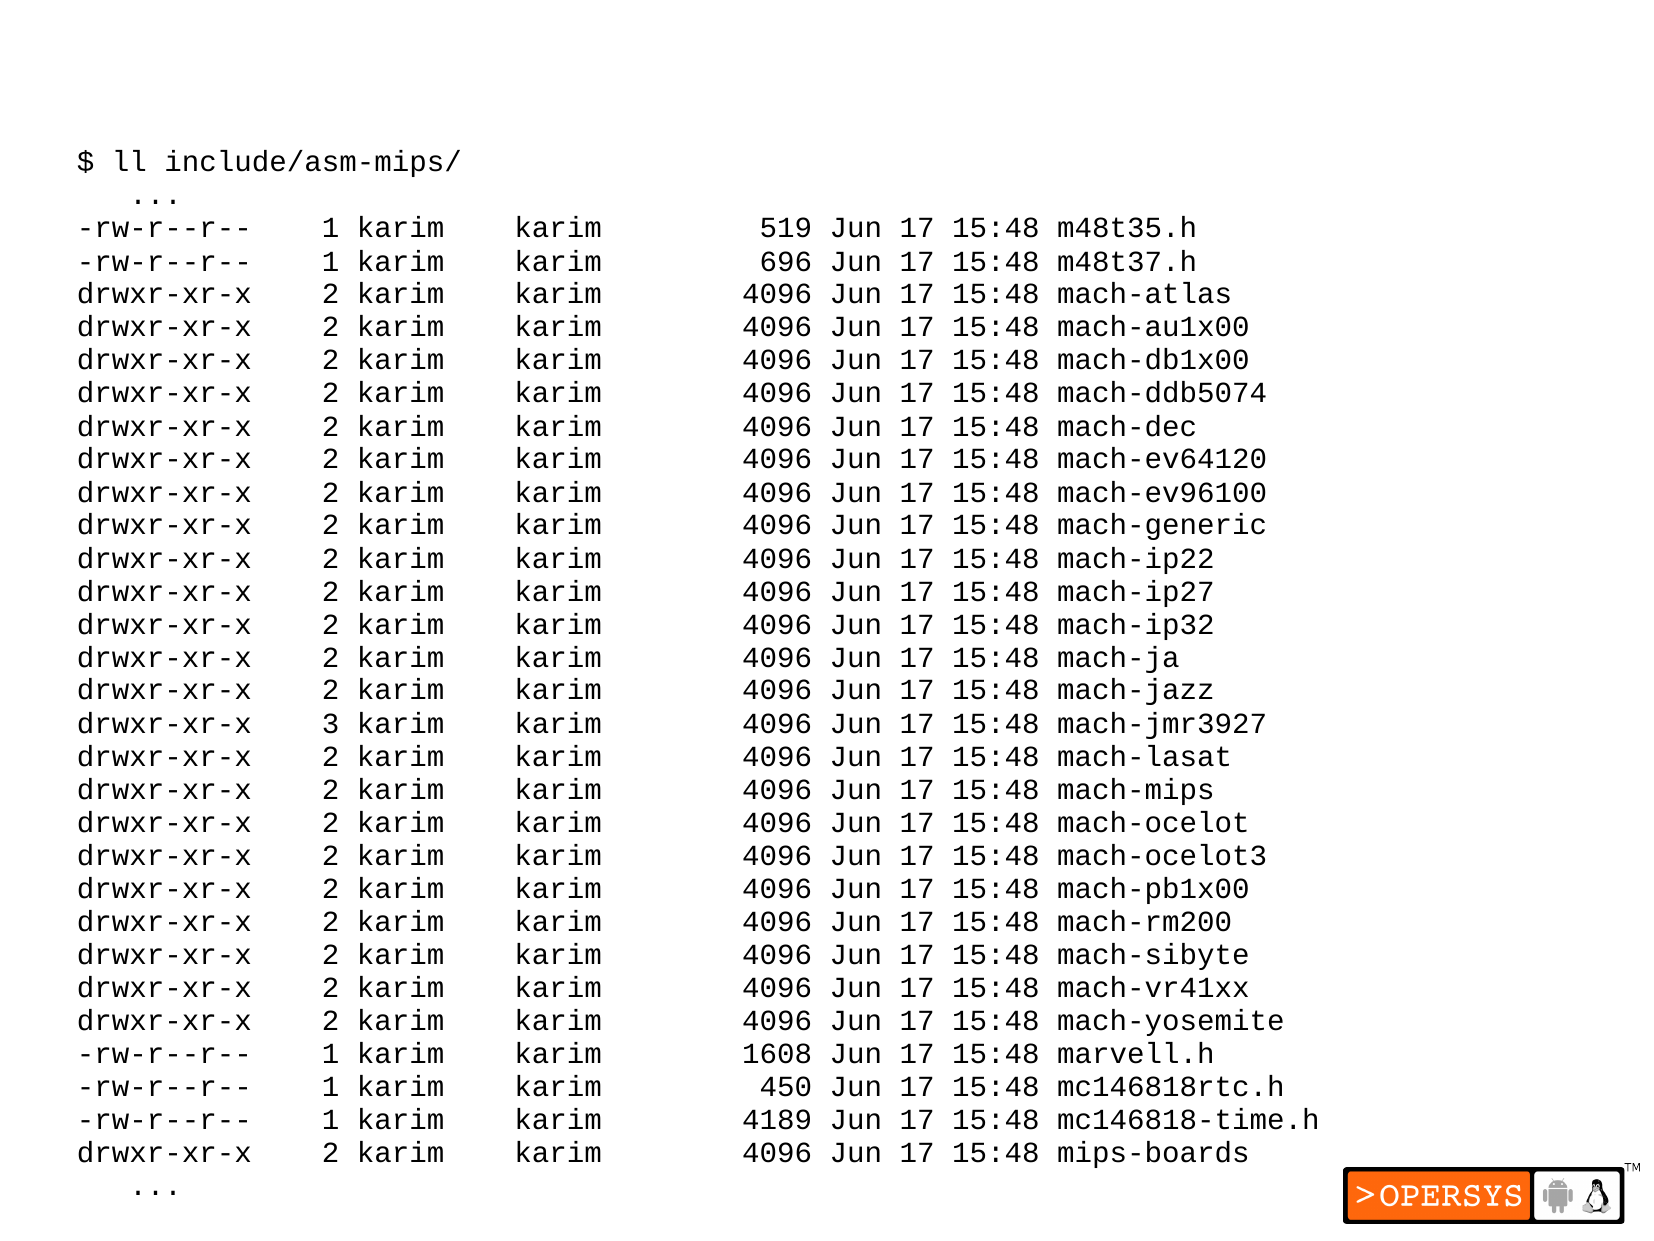

# $ ll include/asm-mips/
 ...
-rw-r--r-- 1 karim karim 519 Jun 17 15:48 m48t35.h
-rw-r--r-- 1 karim karim 696 Jun 17 15:48 m48t37.h
drwxr-xr-x 2 karim karim 4096 Jun 17 15:48 mach-atlas
drwxr-xr-x 2 karim karim 4096 Jun 17 15:48 mach-au1x00
drwxr-xr-x 2 karim karim 4096 Jun 17 15:48 mach-db1x00
drwxr-xr-x 2 karim karim 4096 Jun 17 15:48 mach-ddb5074
drwxr-xr-x 2 karim karim 4096 Jun 17 15:48 mach-dec
drwxr-xr-x 2 karim karim 4096 Jun 17 15:48 mach-ev64120
drwxr-xr-x 2 karim karim 4096 Jun 17 15:48 mach-ev96100
drwxr-xr-x 2 karim karim 4096 Jun 17 15:48 mach-generic
drwxr-xr-x 2 karim karim 4096 Jun 17 15:48 mach-ip22
drwxr-xr-x 2 karim karim 4096 Jun 17 15:48 mach-ip27
drwxr-xr-x 2 karim karim 4096 Jun 17 15:48 mach-ip32
drwxr-xr-x 2 karim karim 4096 Jun 17 15:48 mach-ja
drwxr-xr-x 2 karim karim 4096 Jun 17 15:48 mach-jazz
drwxr-xr-x 3 karim karim 4096 Jun 17 15:48 mach-jmr3927
drwxr-xr-x 2 karim karim 4096 Jun 17 15:48 mach-lasat
drwxr-xr-x 2 karim karim 4096 Jun 17 15:48 mach-mips
drwxr-xr-x 2 karim karim 4096 Jun 17 15:48 mach-ocelot
drwxr-xr-x 2 karim karim 4096 Jun 17 15:48 mach-ocelot3
drwxr-xr-x 2 karim karim 4096 Jun 17 15:48 mach-pb1x00
drwxr-xr-x 2 karim karim 4096 Jun 17 15:48 mach-rm200
drwxr-xr-x 2 karim karim 4096 Jun 17 15:48 mach-sibyte
drwxr-xr-x 2 karim karim 4096 Jun 17 15:48 mach-vr41xx
drwxr-xr-x 2 karim karim 4096 Jun 17 15:48 mach-yosemite
-rw-r--r-- 1 karim karim 1608 Jun 17 15:48 marvell.h
-rw-r--r-- 1 karim karim 450 Jun 17 15:48 mc146818rtc.h
-rw-r--r-- 1 karim karim 4189 Jun 17 15:48 mc146818-time.h
drwxr-xr-x 2 karim karim 4096 Jun 17 15:48 mips-boards
 ...